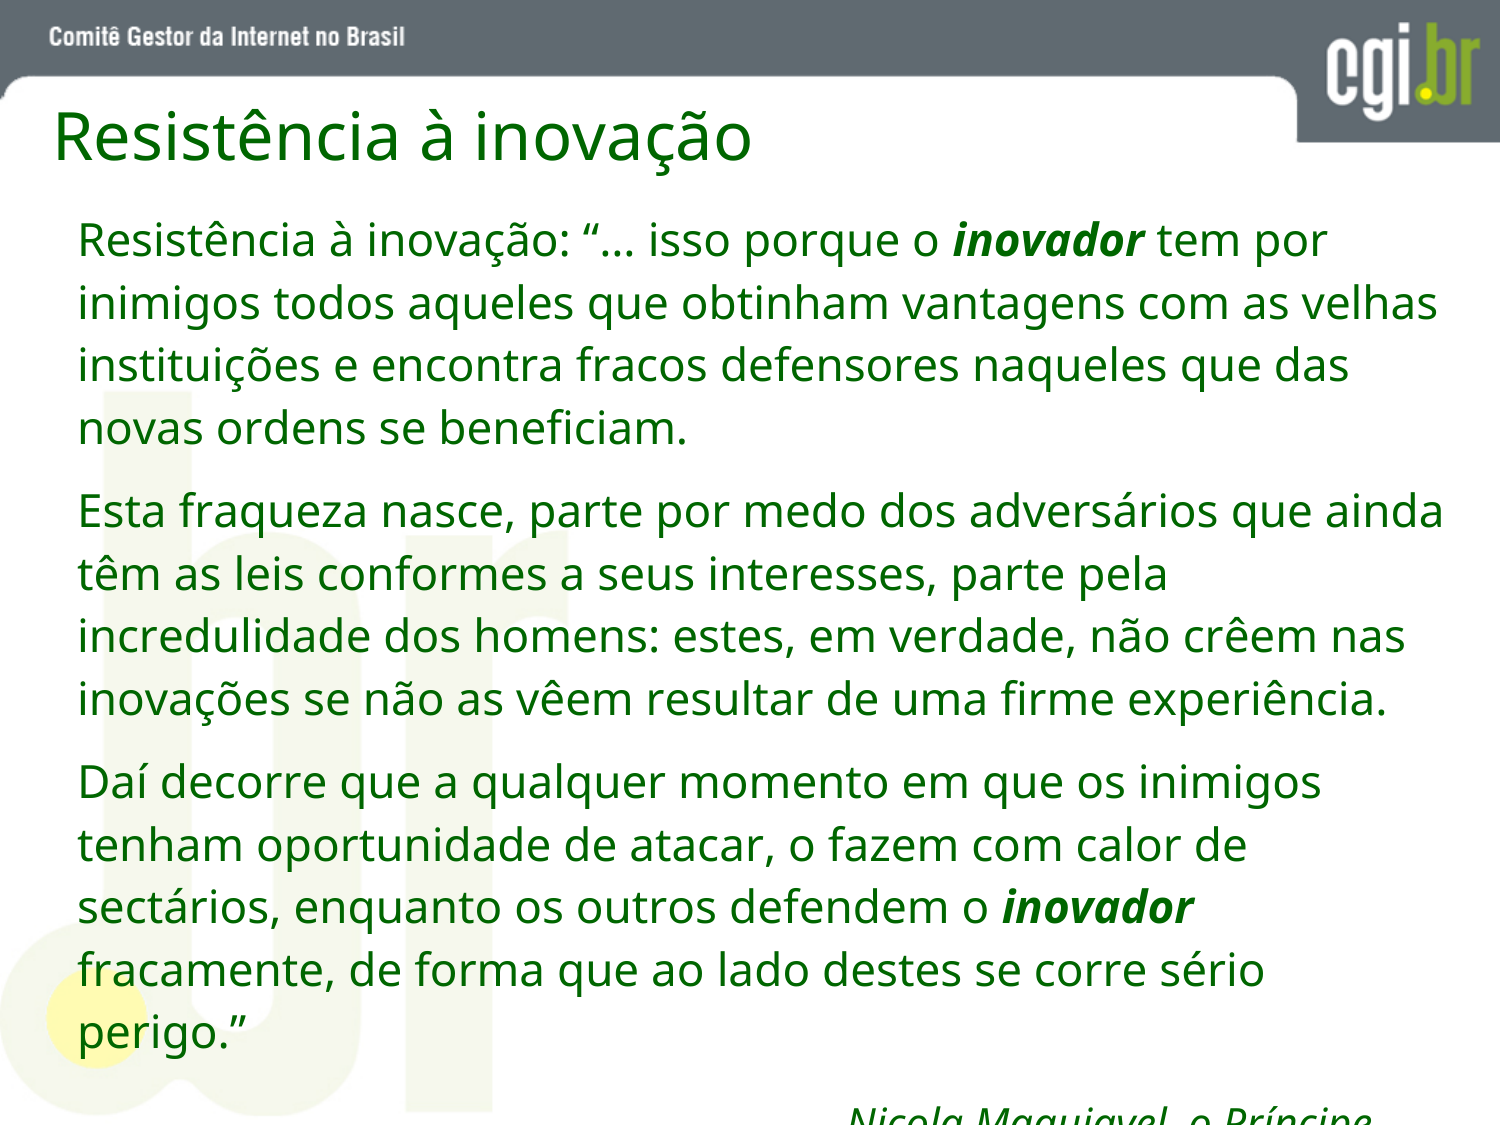

# Resistência à inovação
Resistência à inovação: “… isso porque o inovador tem por inimigos todos aqueles que obtinham vantagens com as velhas instituições e encontra fracos defensores naqueles que das novas ordens se beneficiam.
Esta fraqueza nasce, parte por medo dos adversários que ainda têm as leis conformes a seus interesses, parte pela incredulidade dos homens: estes, em verdade, não crêem nas inovações se não as vêem resultar de uma firme experiência.
Daí decorre que a qualquer momento em que os inimigos tenham oportunidade de atacar, o fazem com calor de sectários, enquanto os outros defendem o inovador fracamente, de forma que ao lado destes se corre sério perigo.”
											Nicola Maquiavel, o Príncipe